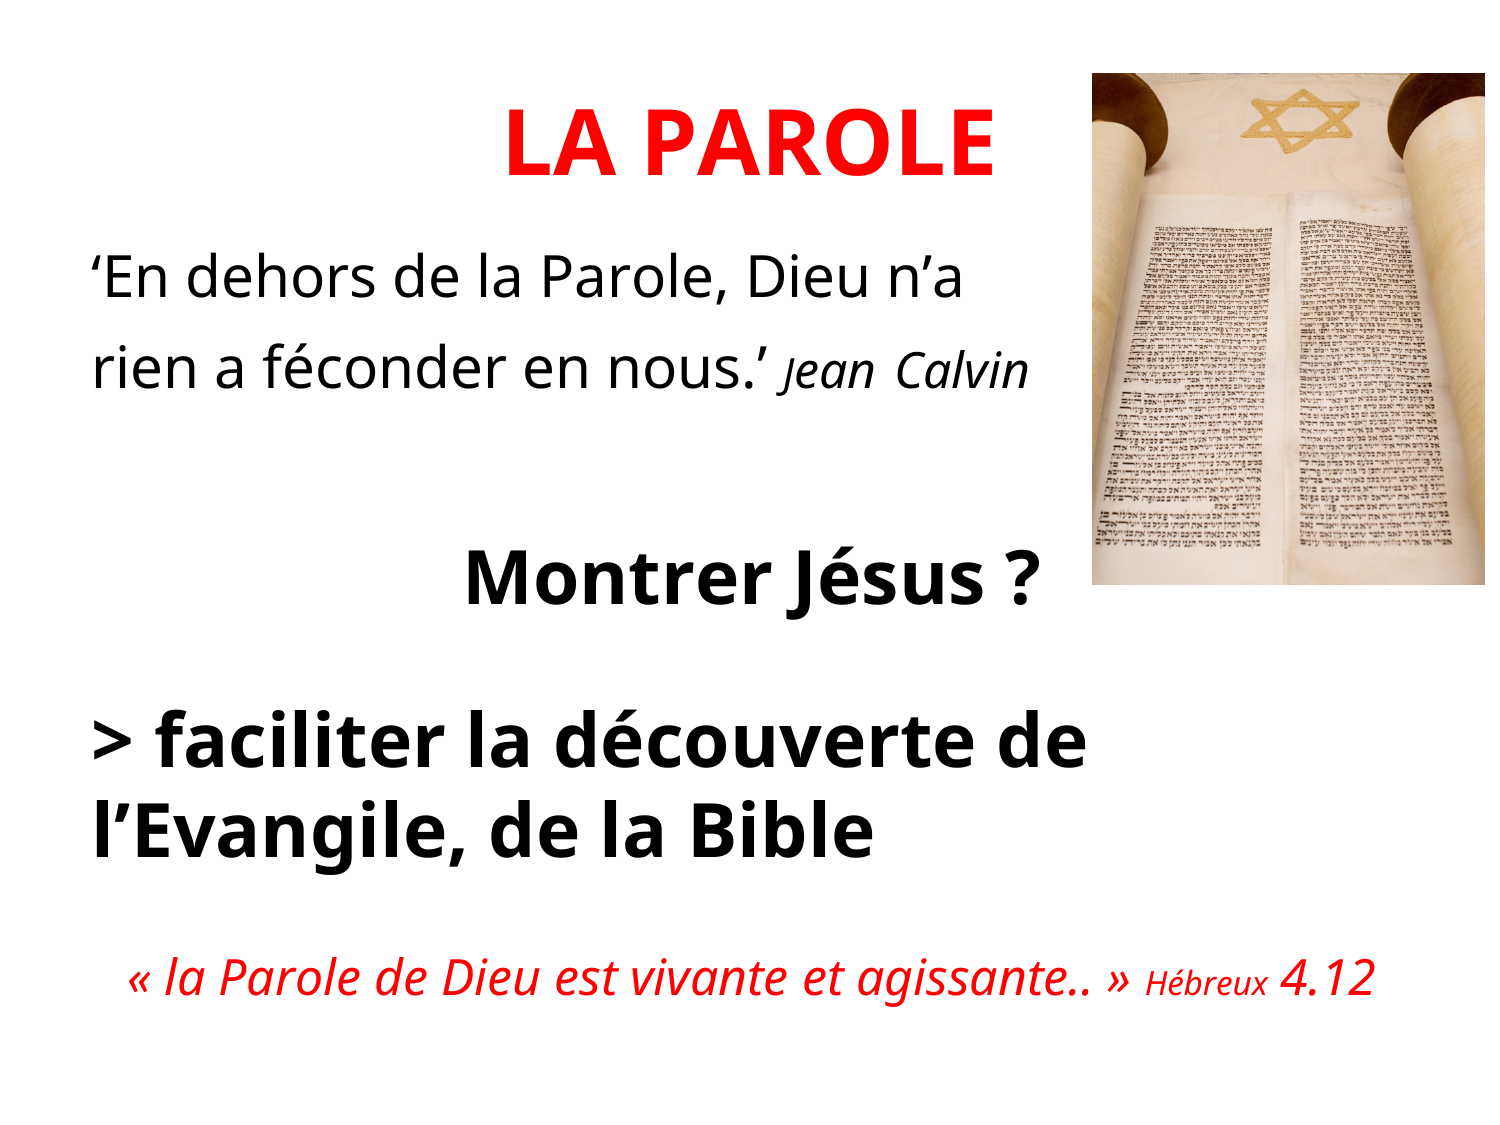

# LA PAROLE
‘En dehors de la Parole, Dieu n’a
rien a féconder en nous.’ Jean Calvin
Montrer Jésus ?
> faciliter la découverte de l’Evangile, de la Bible
« la Parole de Dieu est vivante et agissante.. » Hébreux 4.12